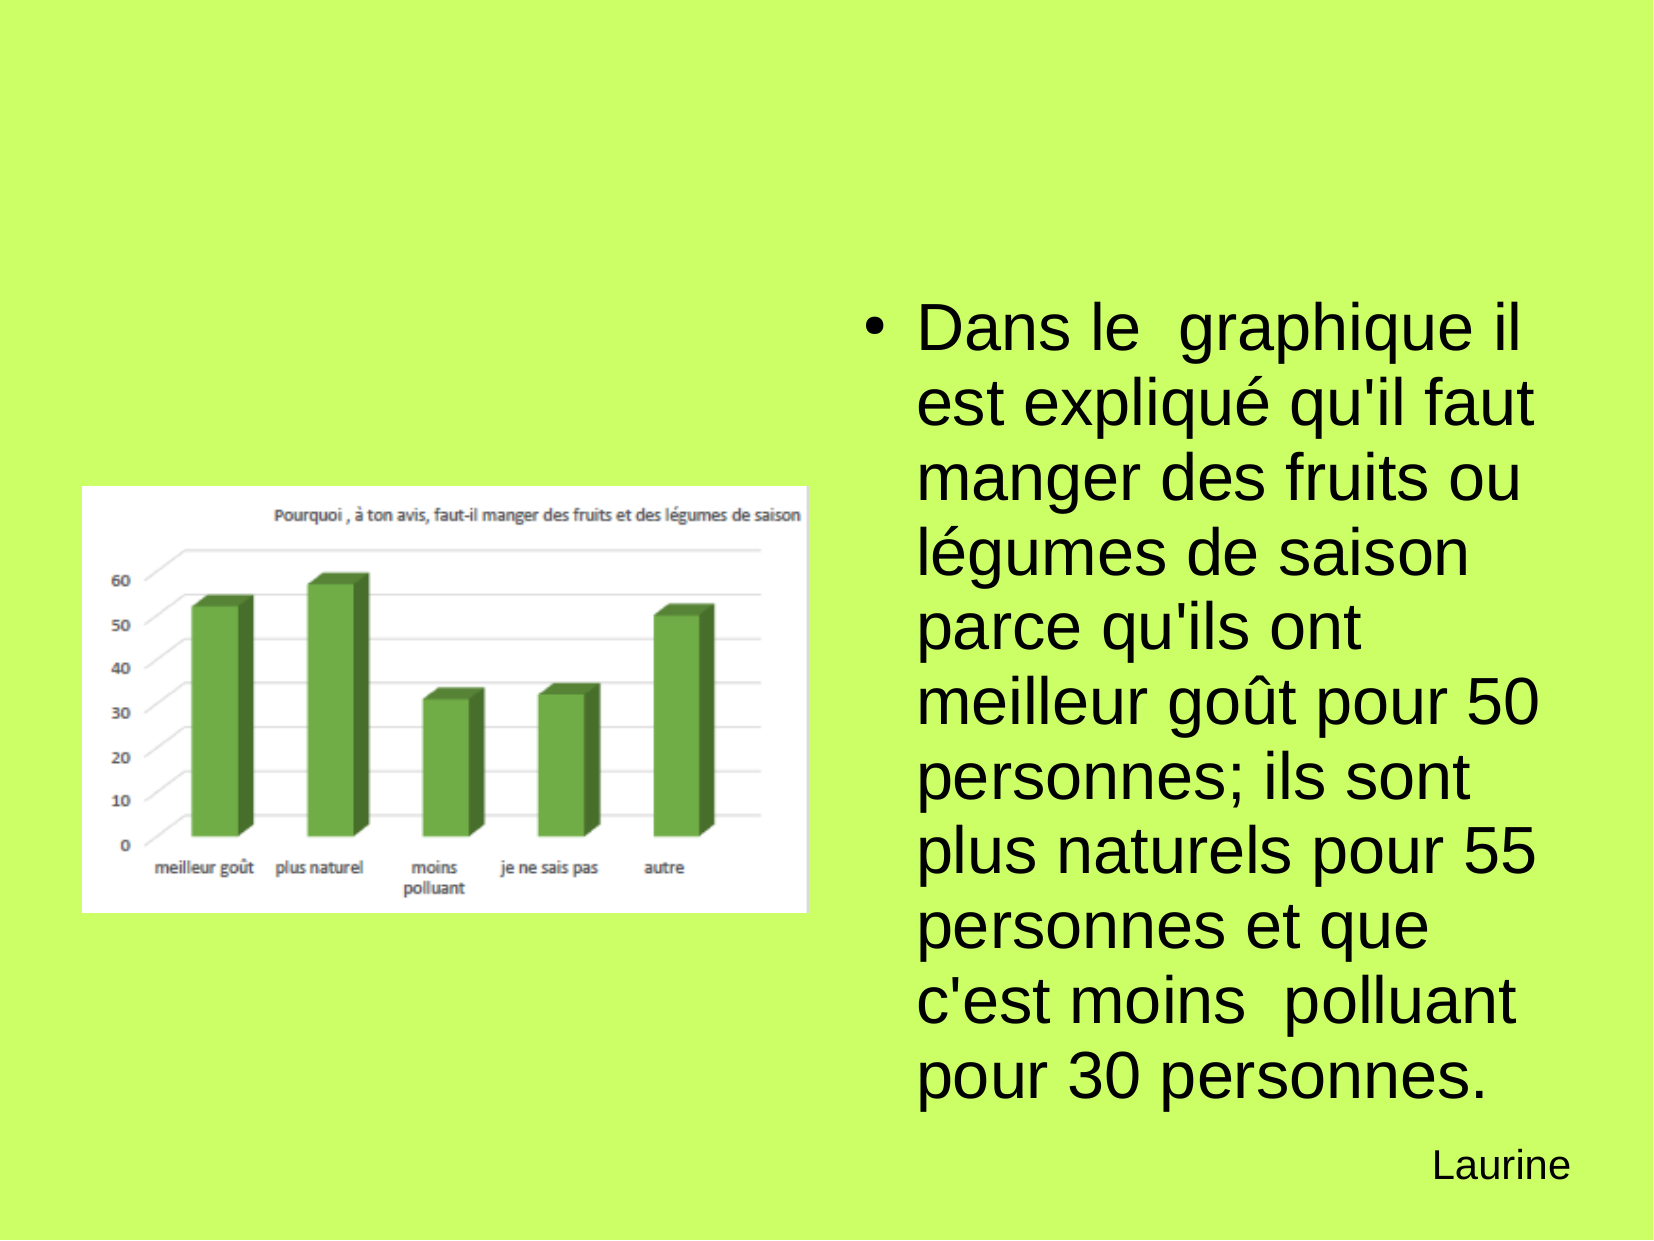

#
Dans le graphique il est expliqué qu'il faut manger des fruits ou légumes de saison parce qu'ils ont meilleur goût pour 50 personnes; ils sont plus naturels pour 55 personnes et que c'est moins polluant pour 30 personnes.
Laurine